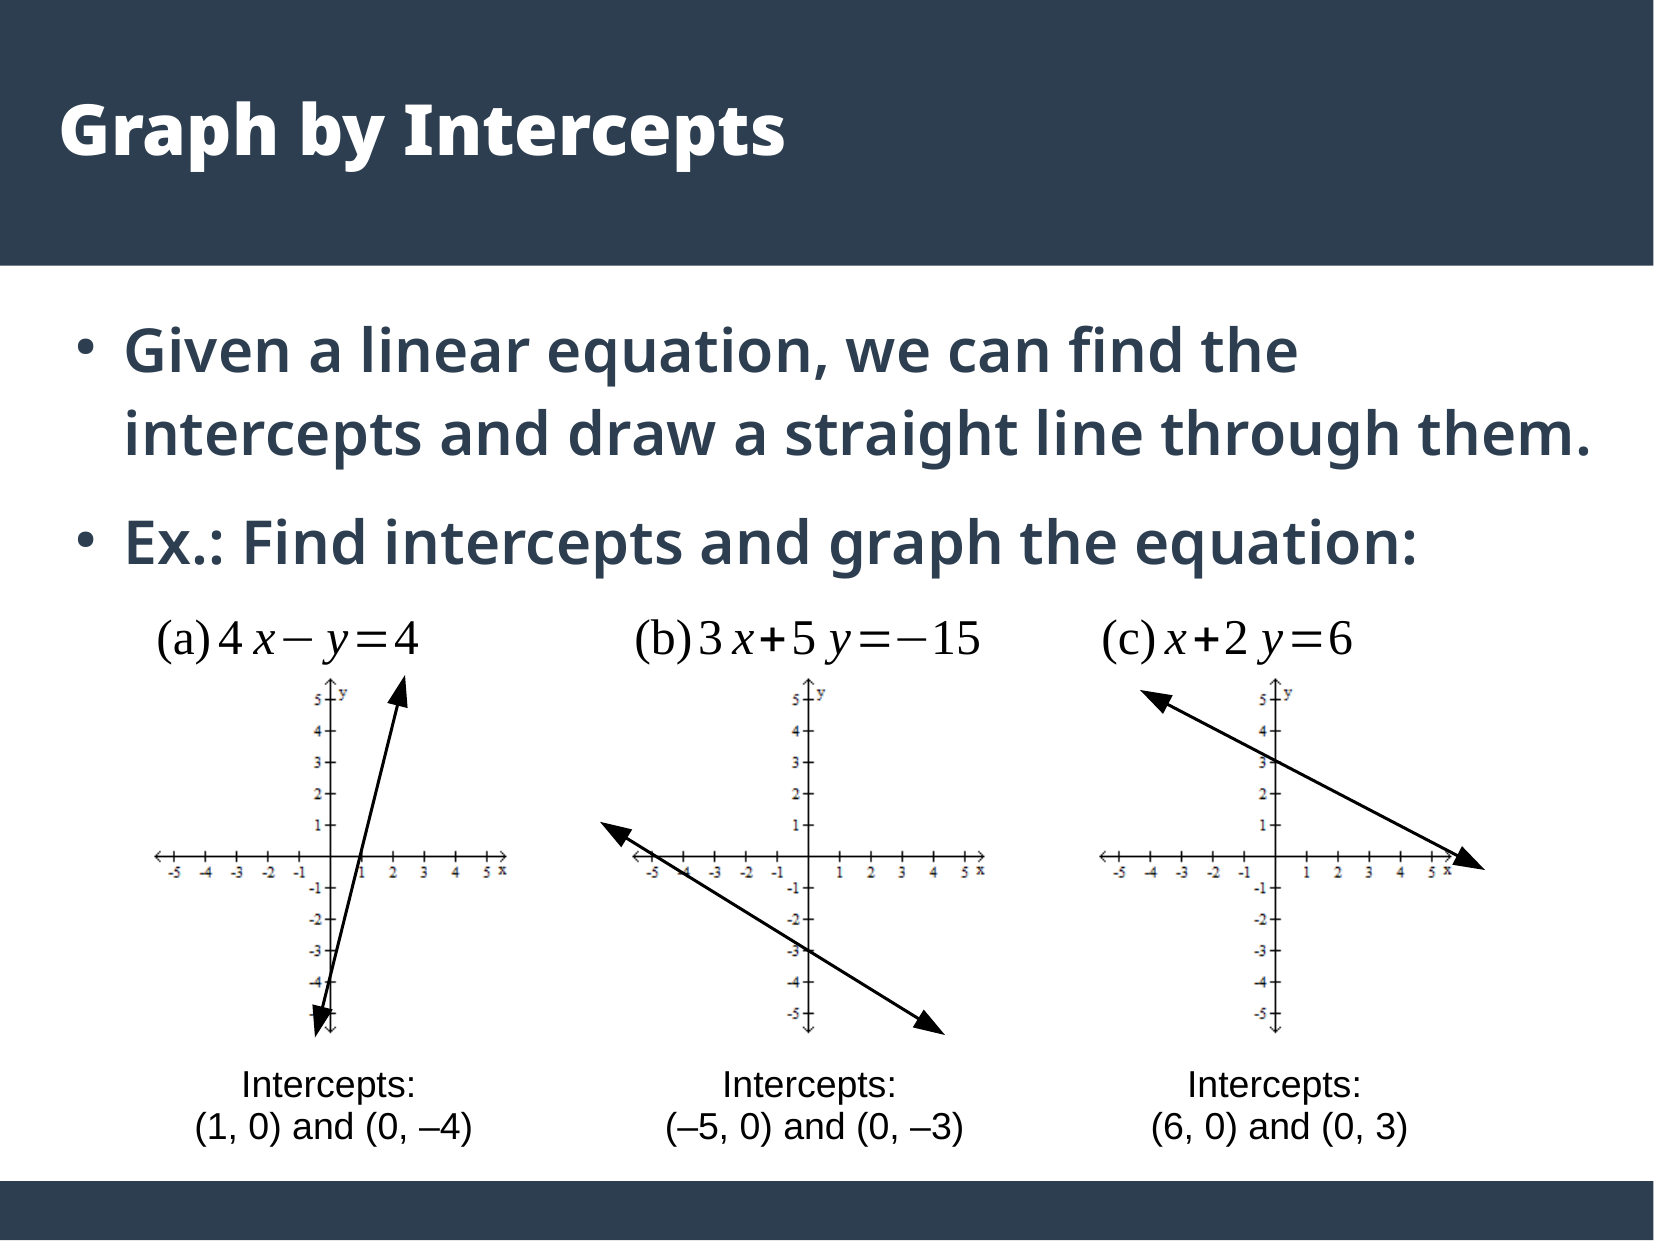

# Graph by Intercepts
Given a linear equation, we can find the intercepts and draw a straight line through them.
Ex.: Find intercepts and graph the equation:
Intercepts:
(1, 0) and (0, –4)
Intercepts:
(–5, 0) and (0, –3)
Intercepts:
(6, 0) and (0, 3)